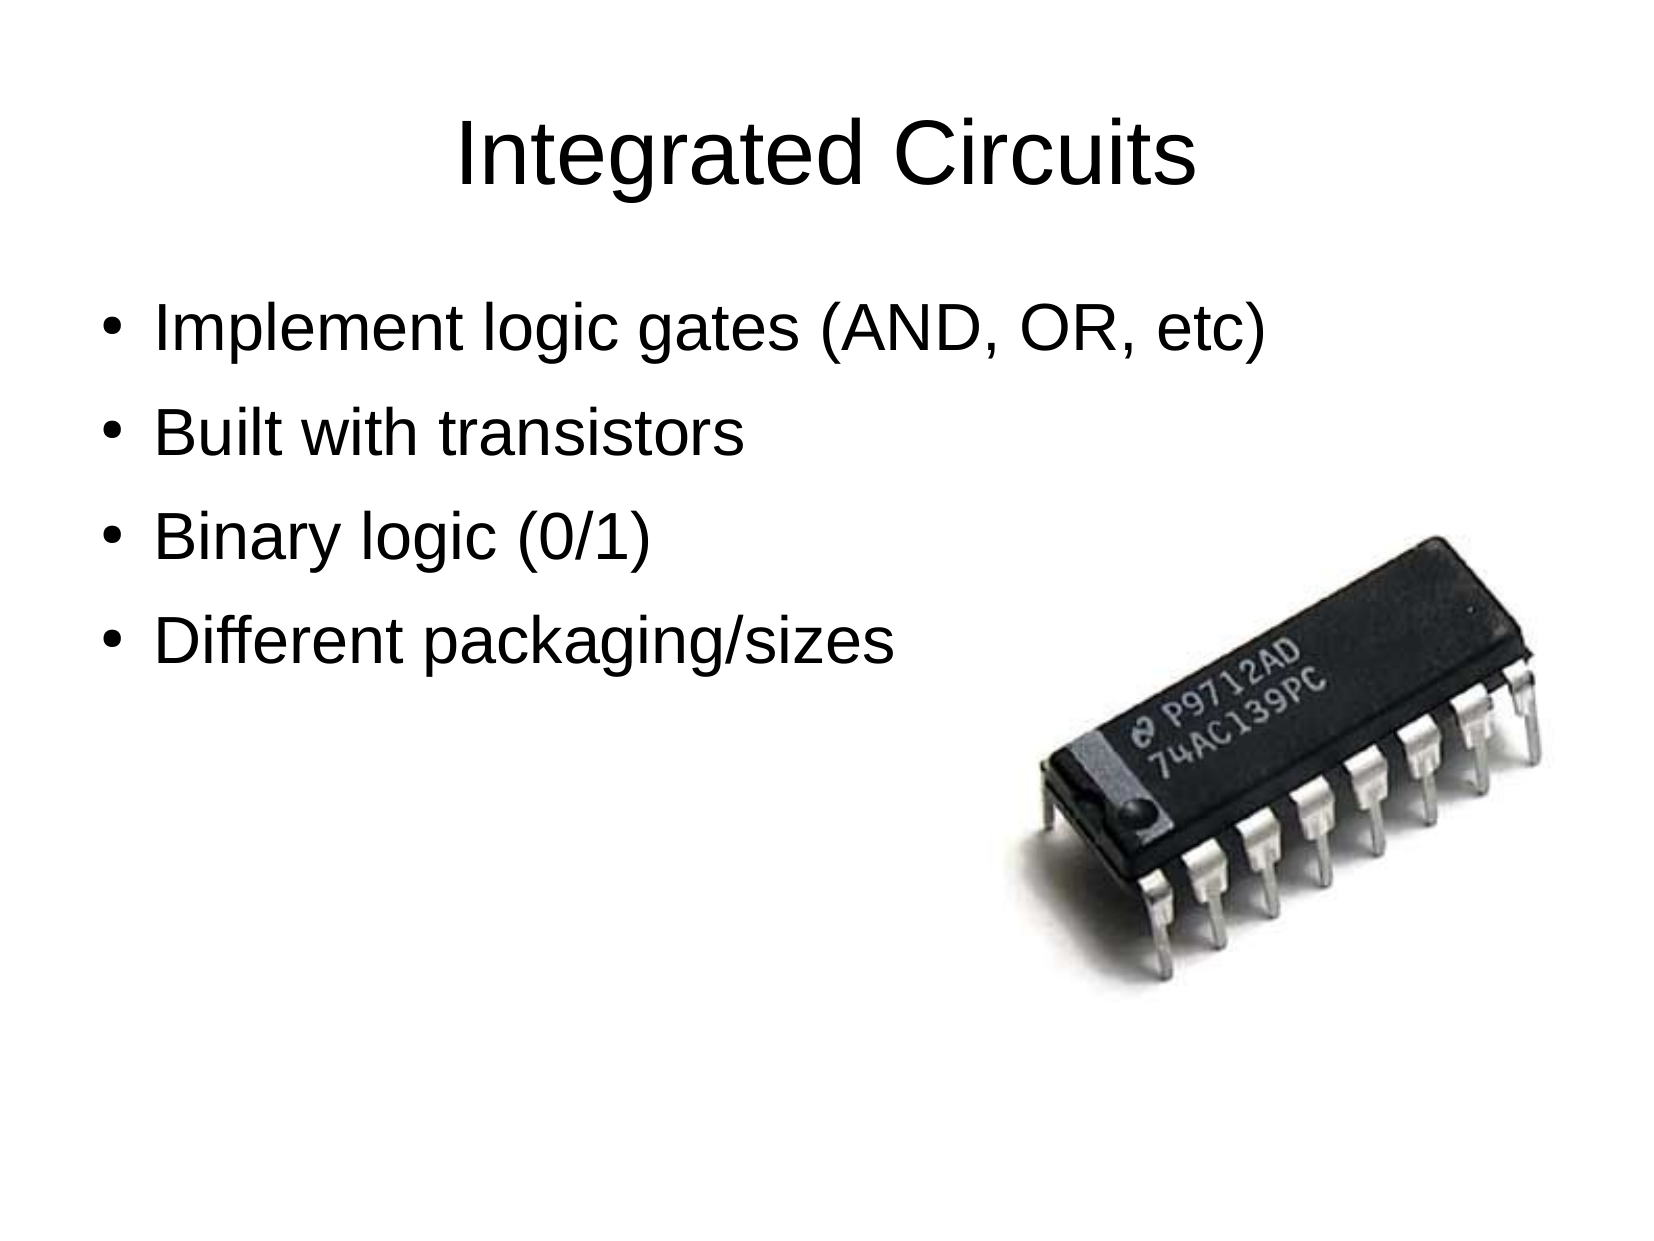

# Integrated Circuits
Implement logic gates (AND, OR, etc)
Built with transistors
Binary logic (0/1)
Different packaging/sizes